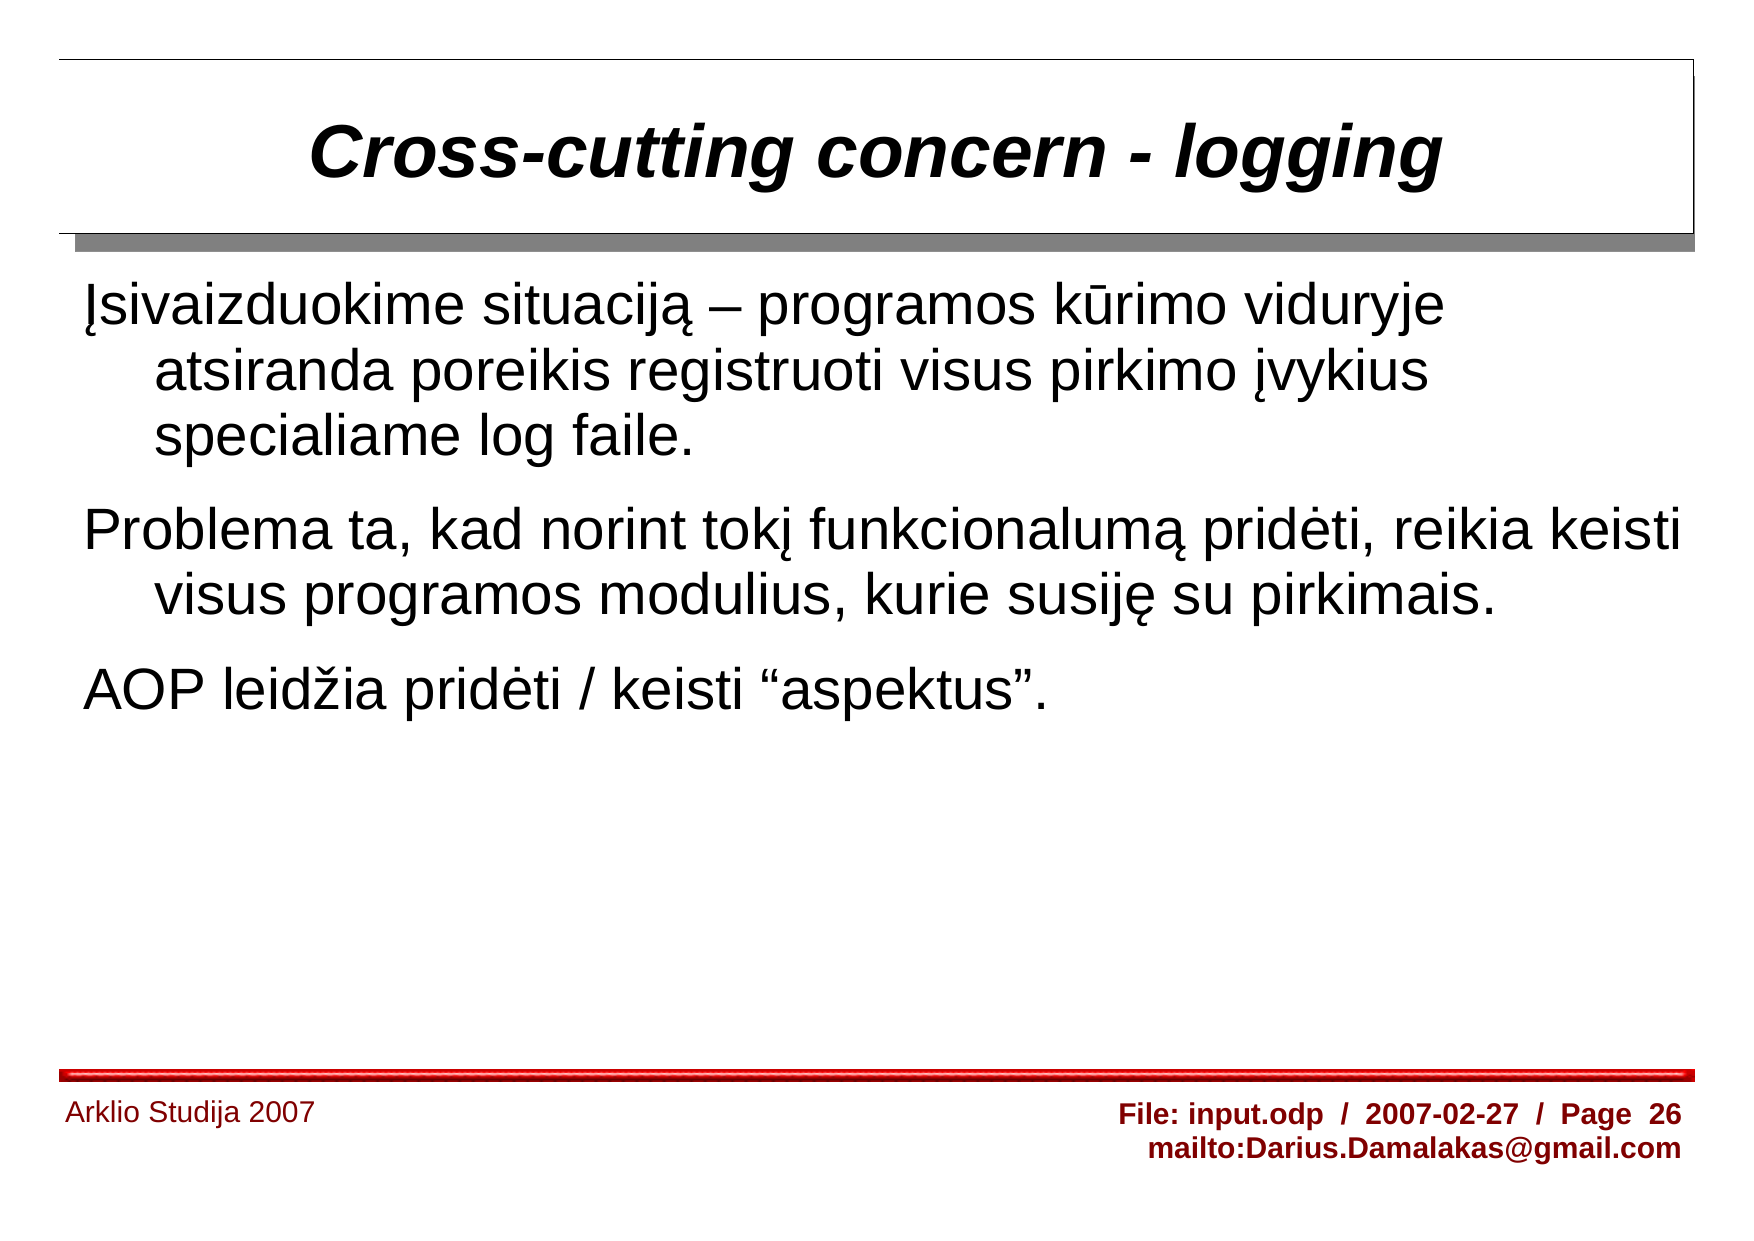

# Cross-cutting concern - logging
Įsivaizduokime situaciją – programos kūrimo viduryje atsiranda poreikis registruoti visus pirkimo įvykius specialiame log faile.
Problema ta, kad norint tokį funkcionalumą pridėti, reikia keisti visus programos modulius, kurie susiję su pirkimais.
AOP leidžia pridėti / keisti “aspektus”.